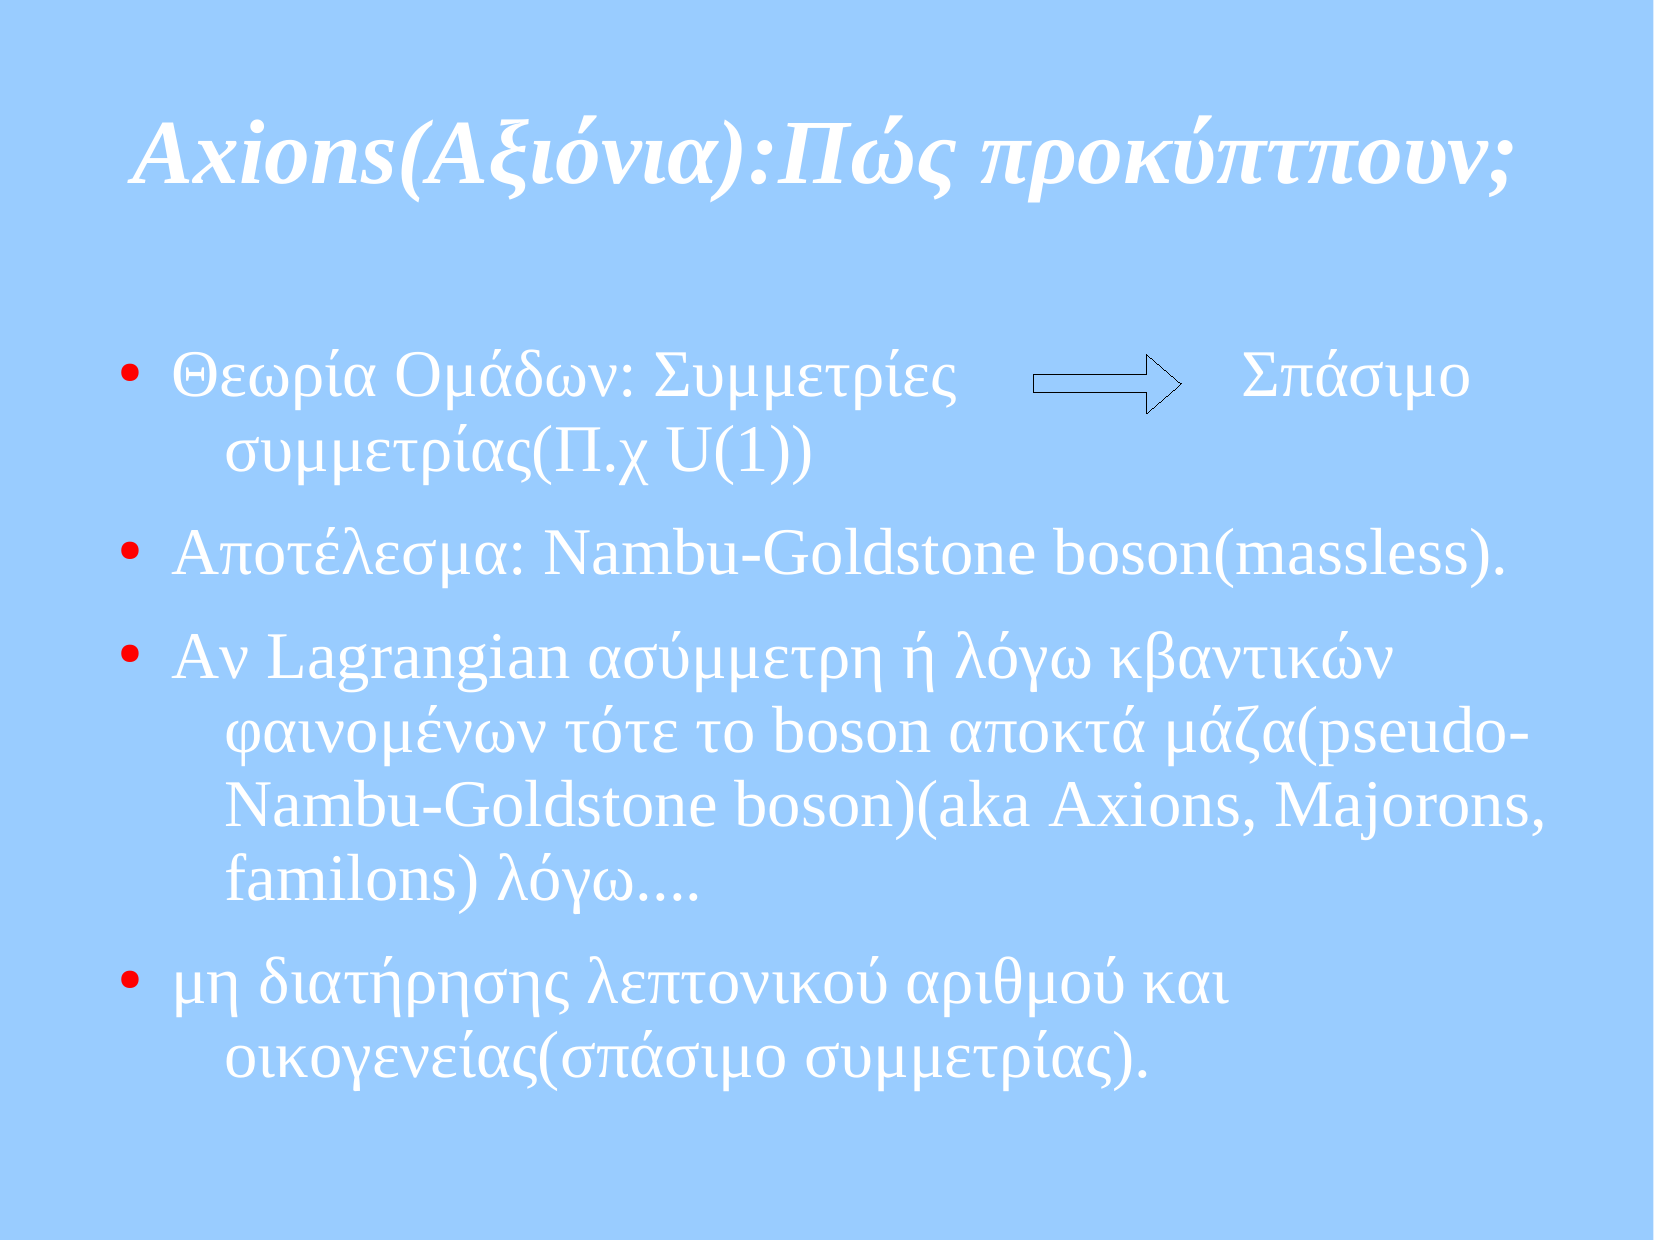

# Axions(Αξιόνια):Πώς προκύπτπουν;
Θεωρία Ομάδων: Συμμετρίες Σπάσιμο συμμετρίας(Π.χ U(1))
Αποτέλεσμα: Nambu-Goldstone boson(massless).
Αν Lagrangian ασύμμετρη ή λόγω κβαντικών φαινομένων τότε το boson αποκτά μάζα(pseudo-Nambu-Goldstone boson)(aka Αxions, Majorons, familons) λόγω....
μη διατήρησης λεπτονικού αριθμού και οικογενείας(σπάσιμο συμμετρίας).